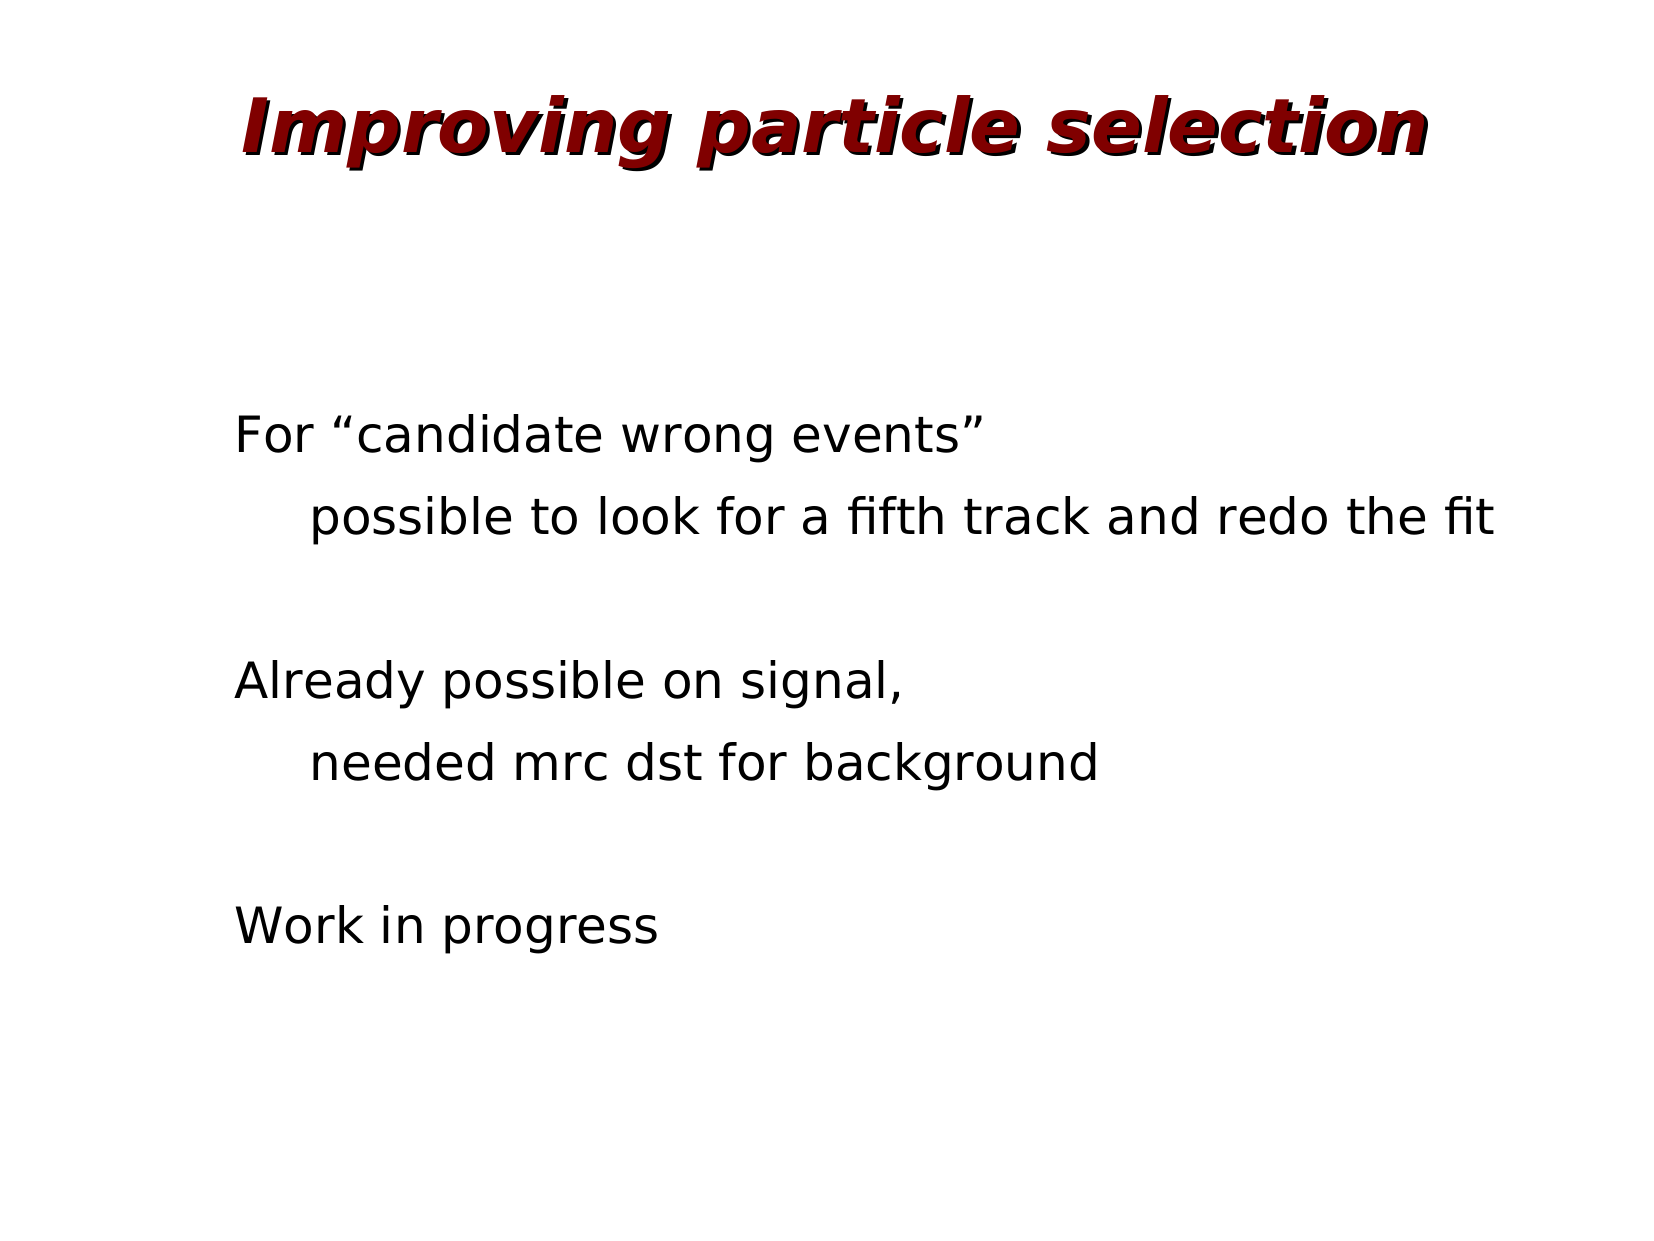

Improving particle selection
For “candidate wrong events”
	possible to look for a fifth track and redo the fit
Already possible on signal,
	needed mrc dst for background
Work in progress